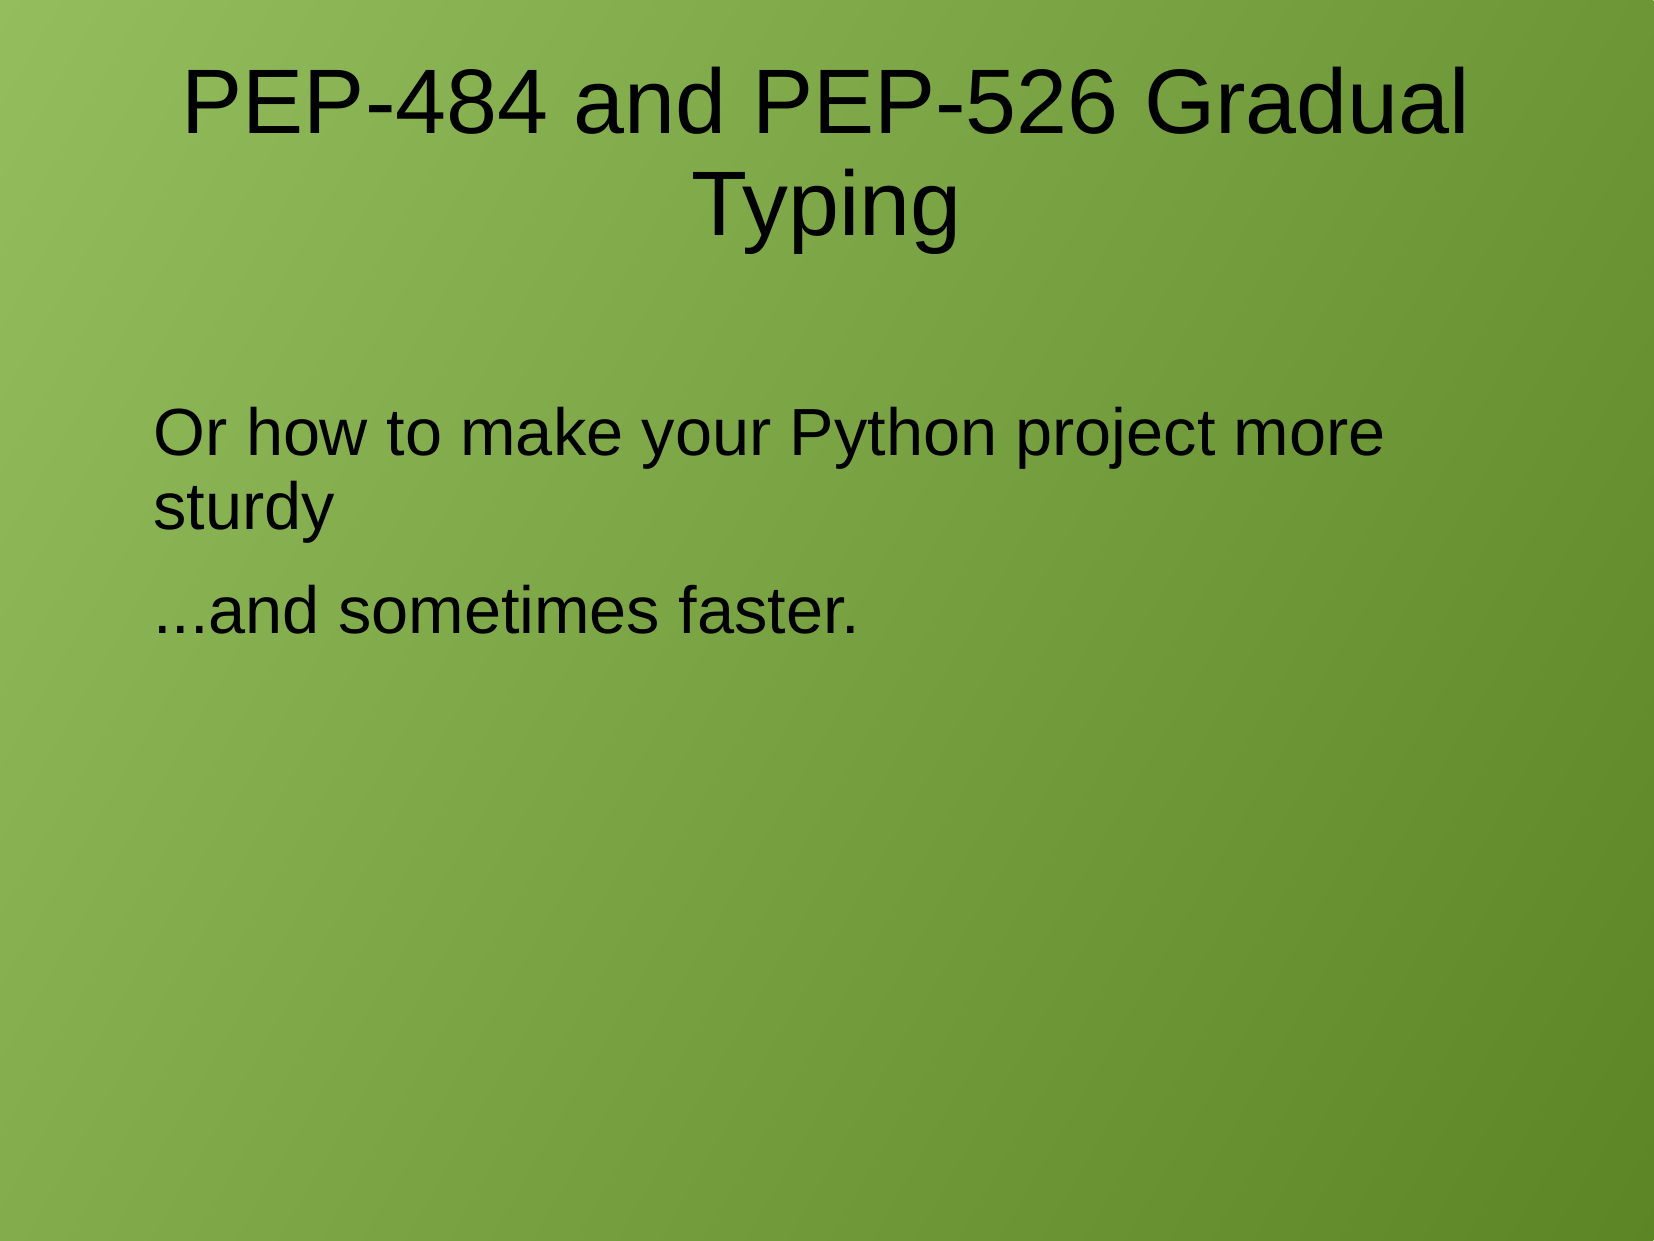

# PEP-484 and PEP-526 Gradual Typing
Or how to make your Python project more sturdy
...and sometimes faster.